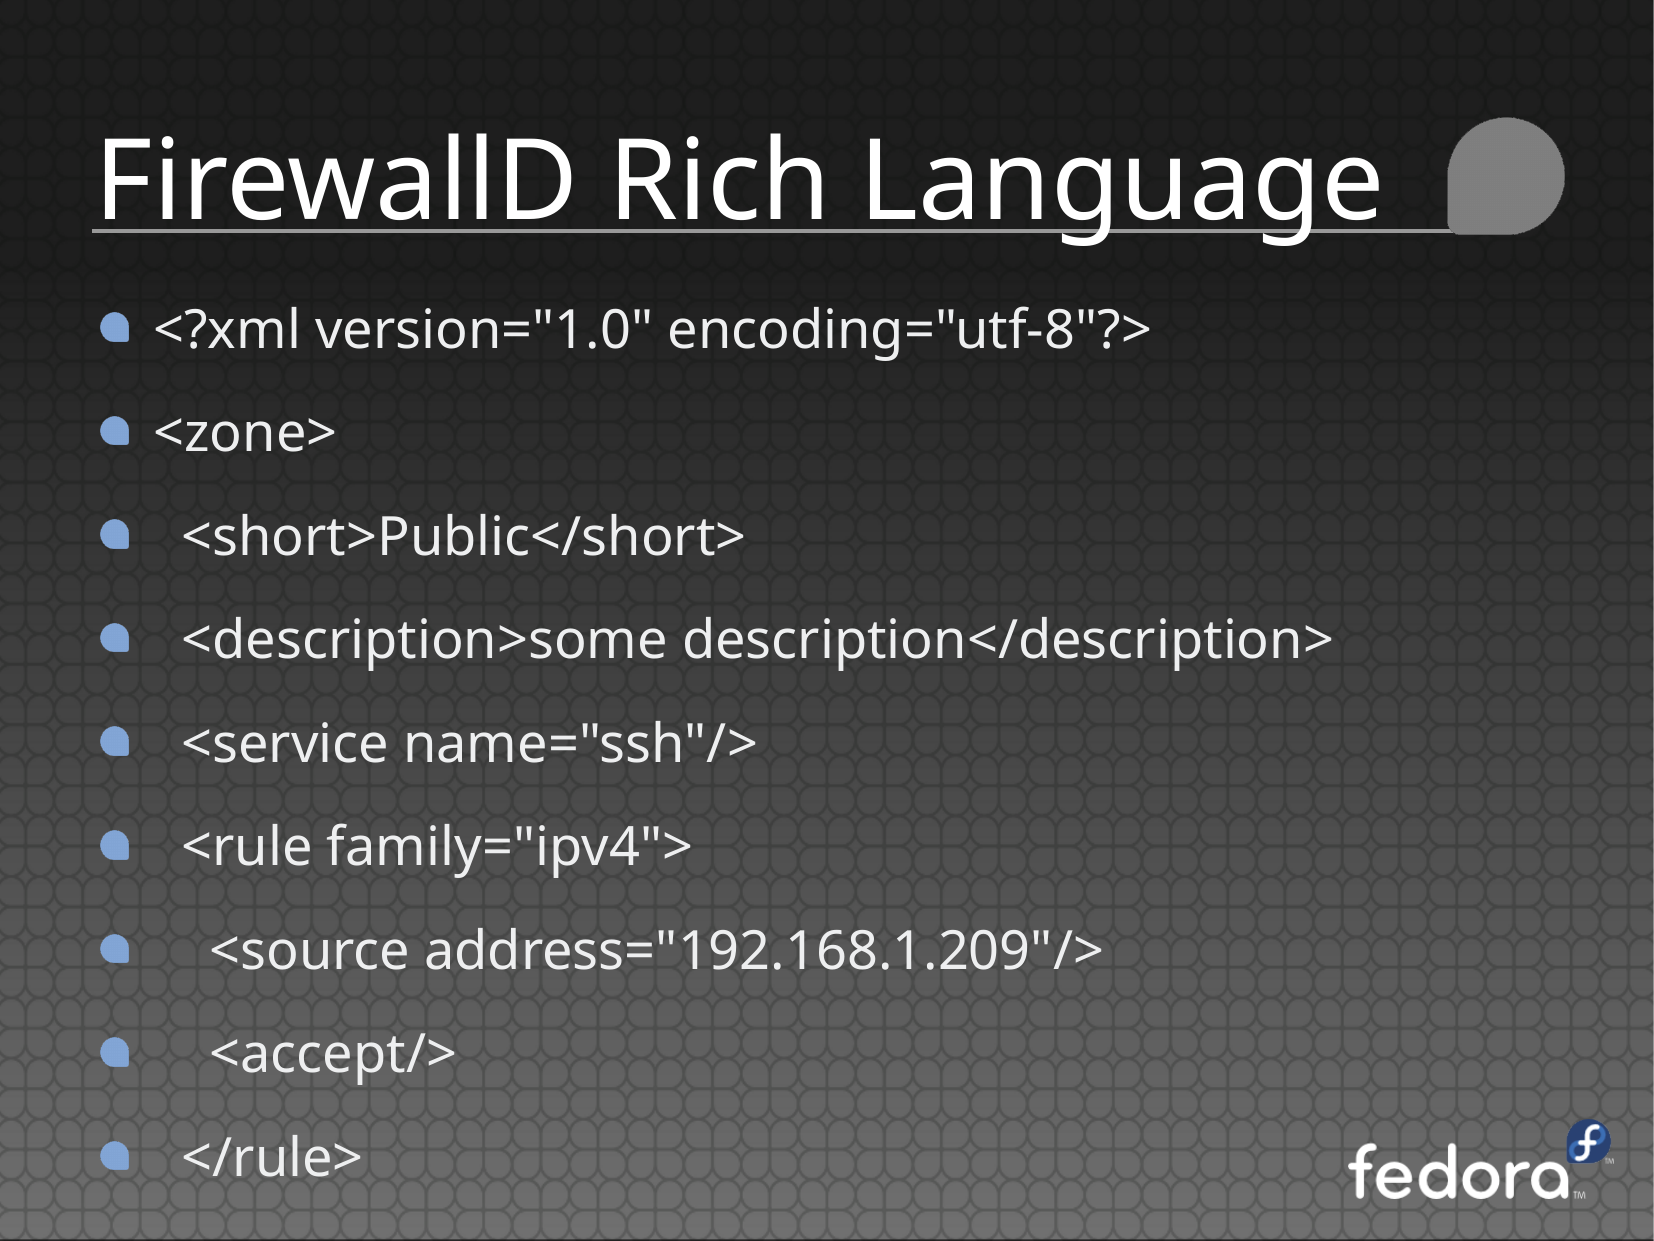

FirewallD Rich Language
# <?xml version="1.0" encoding="utf-8"?>
<zone>
 <short>Public</short>
 <description>some description</description>
 <service name="ssh"/>
 <rule family="ipv4">
 <source address="192.168.1.209"/>
 <accept/>
 </rule>
</zone>